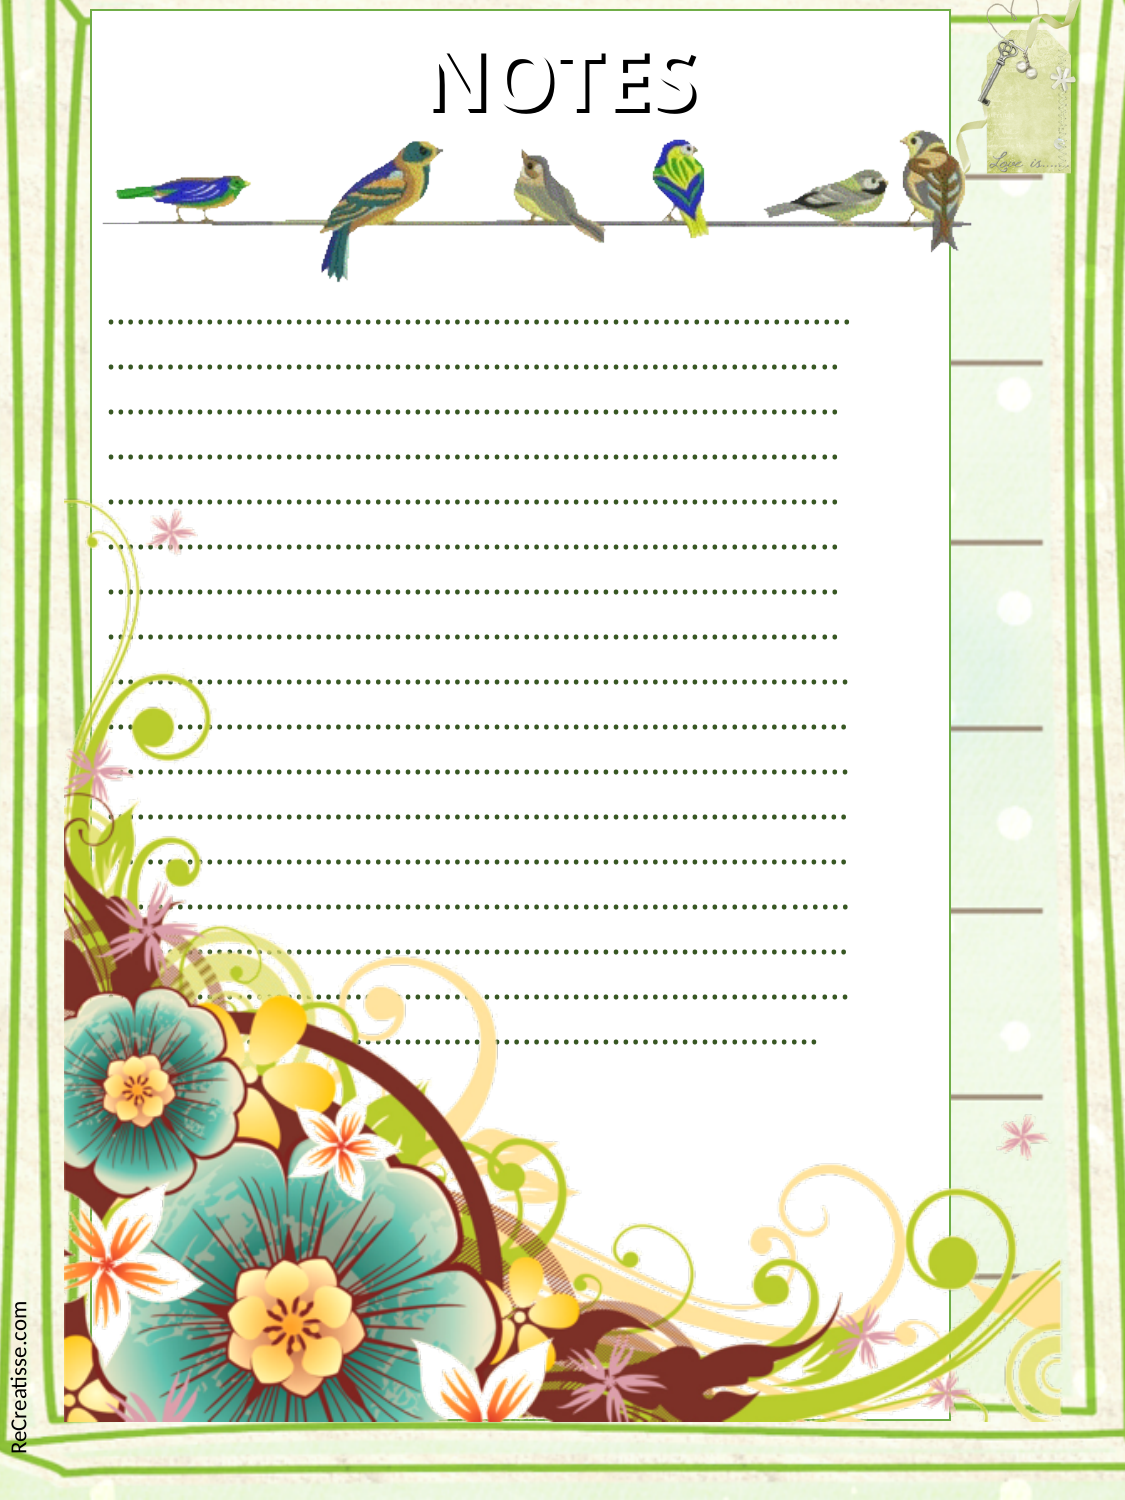

……………………………………………….....................
………………………………………………………………..
………………………………………………………………..
………………………………………………………………..
………………………………………………………………..
………………………………………………………………..
………………………………………………………………..
………………………………………………………………..
………………………………………………………………...
…………………………………………………………………
………………………………………………………………...
…………………………………………………………………
…………………………………………………………………
……………………………………………………………......
…………………………………………………………………
………………………………………………………………...
………………………………………………………………
NOTES
ReCreatisse.com